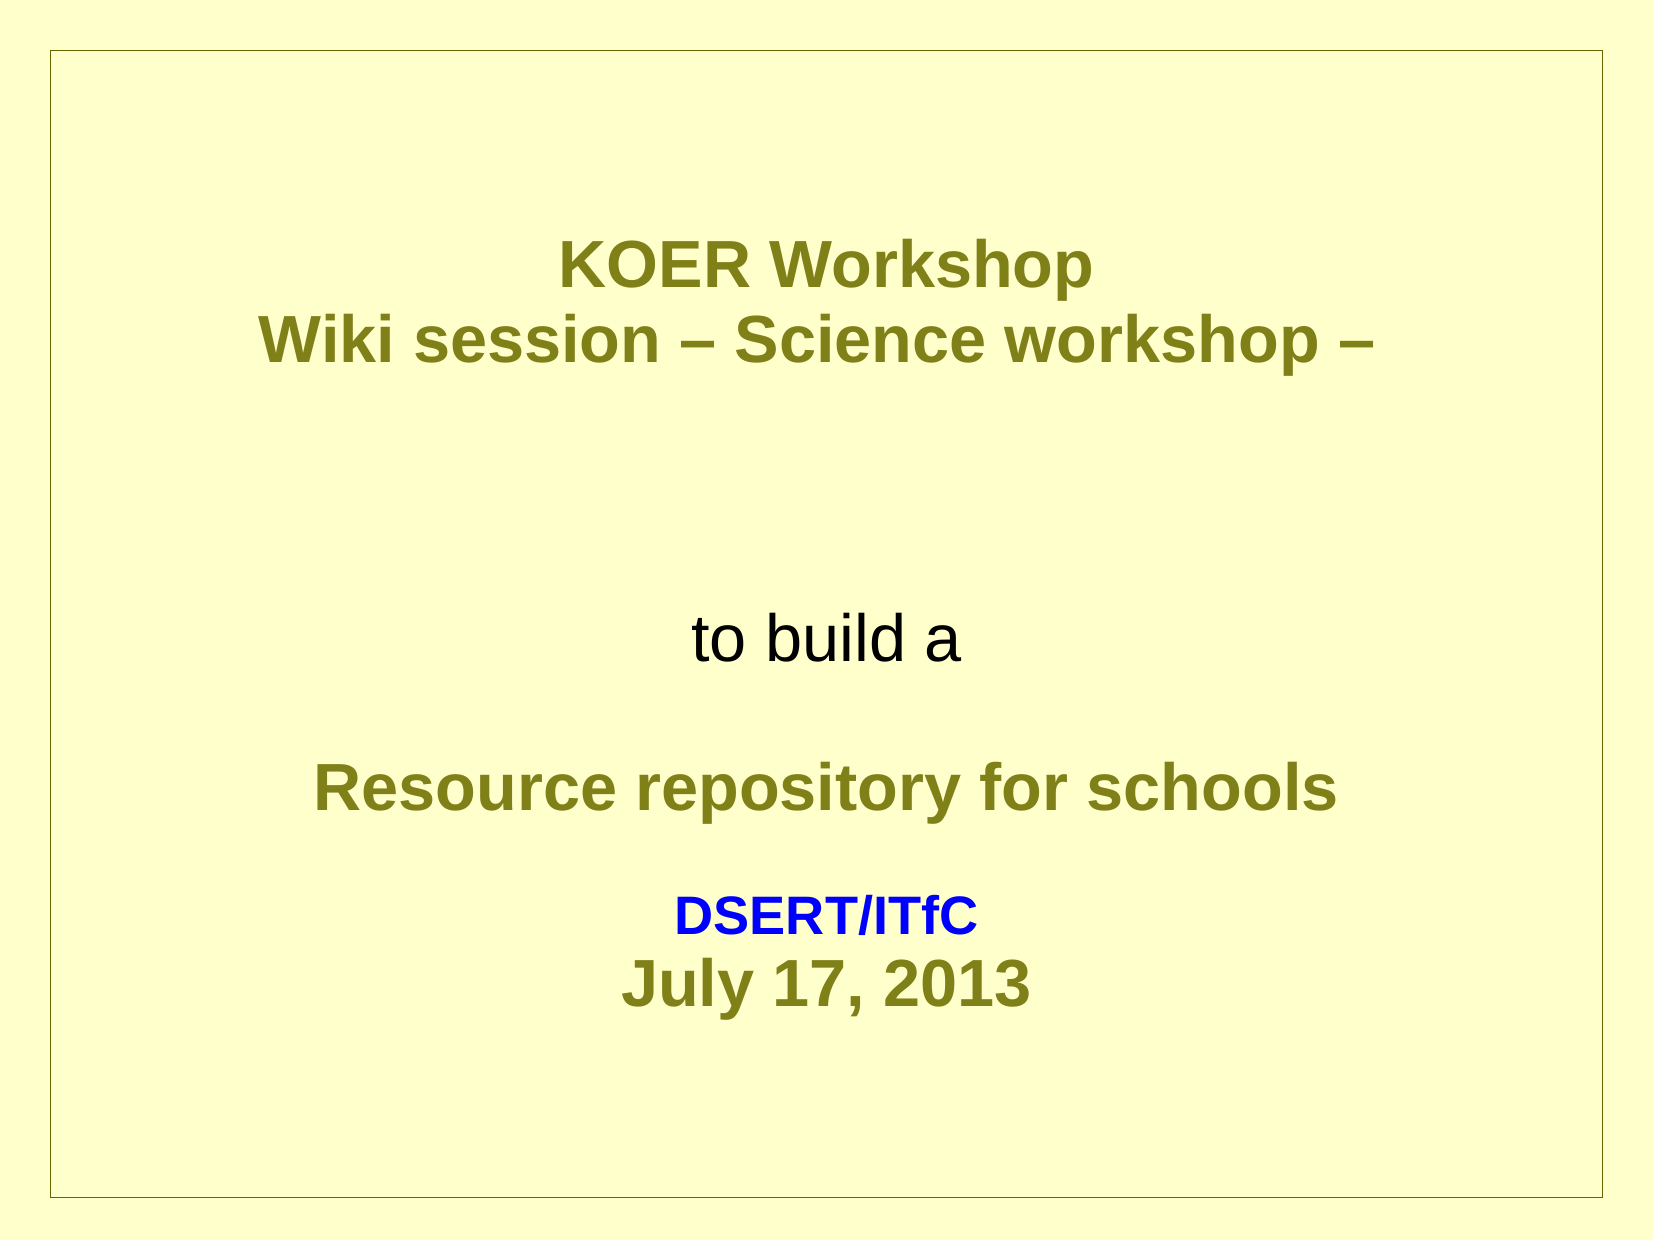

# KOER Workshop
Wiki session – Science workshop –
to build a
Resource repository for schools
DSERT/ITfC
July 17, 2013